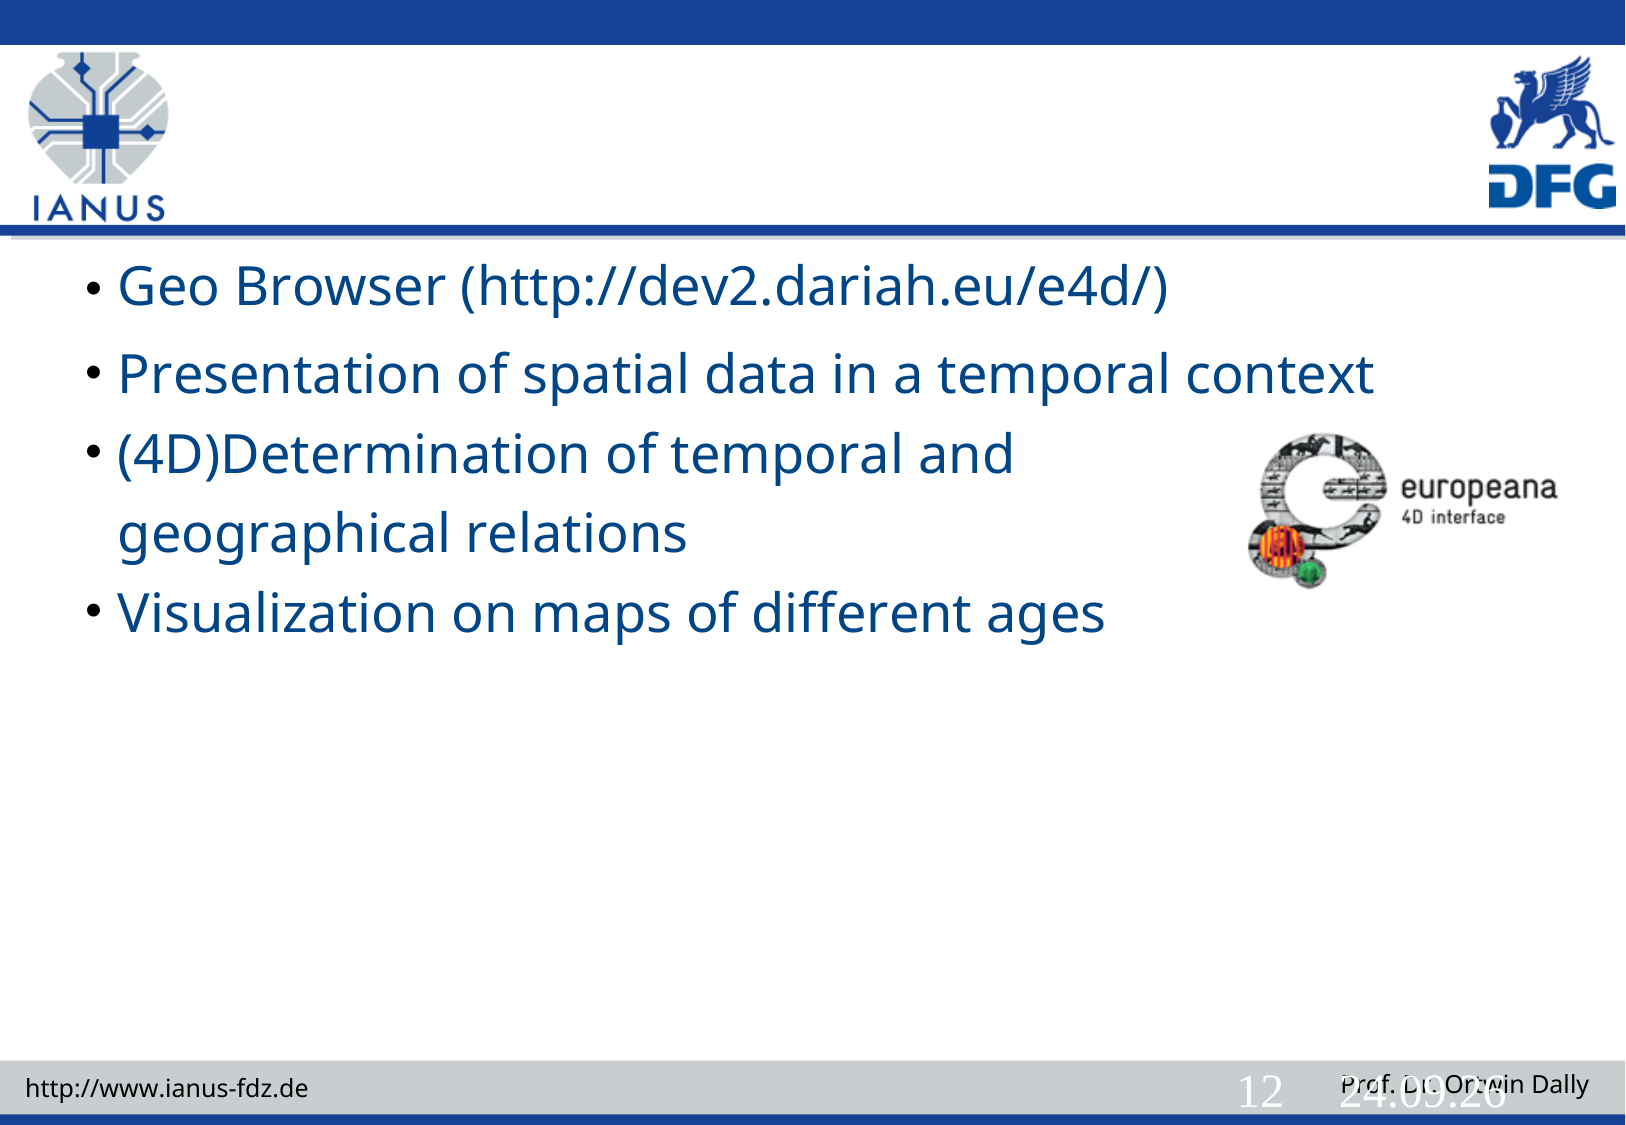

Geo Browser (http://dev2.dariah.eu/e4d/)
 Presentation of spatial data in a temporal context
 (4D)Determination of temporal and
 geographical relations
 Visualization on maps of different ages